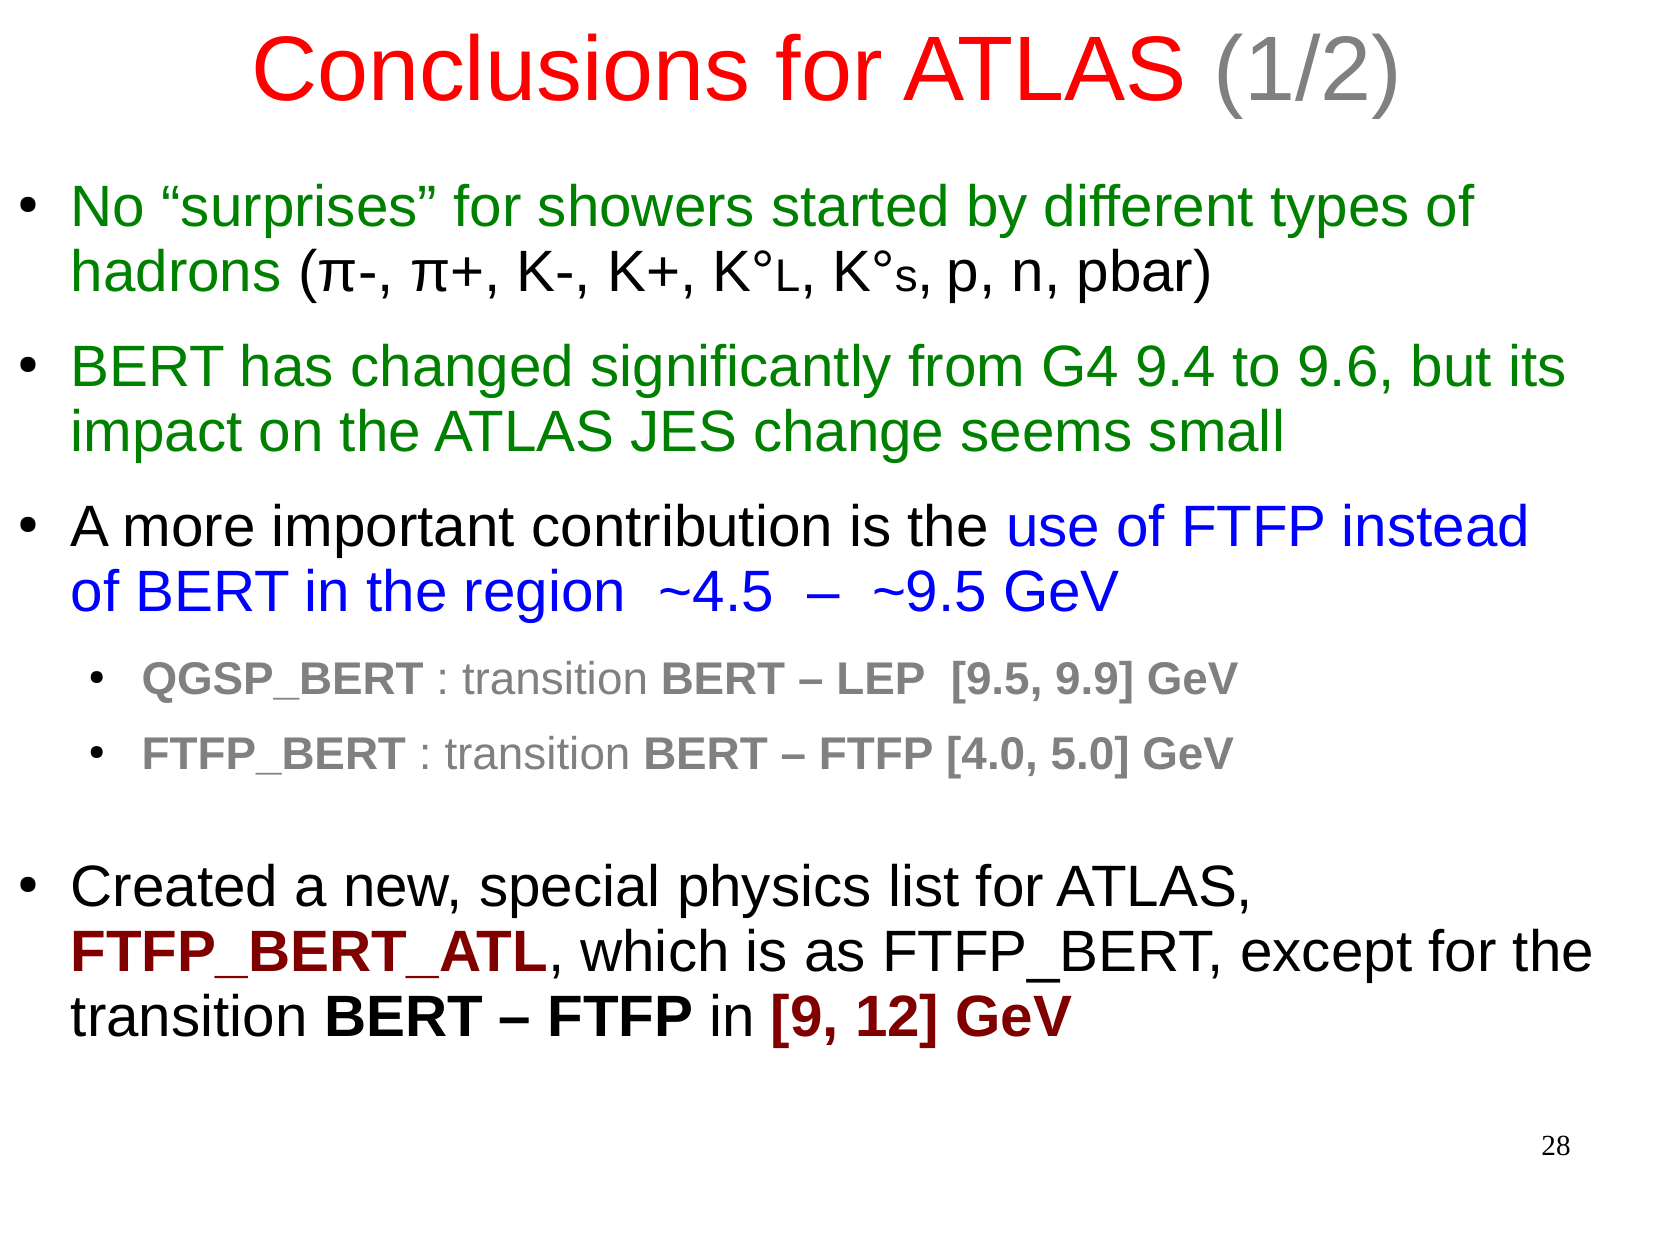

# Conclusions for ATLAS (1/2)
No “surprises” for showers started by different types of hadrons (π-, π+, K-, K+, K°L, K°s, p, n, pbar)
BERT has changed significantly from G4 9.4 to 9.6, but its impact on the ATLAS JES change seems small
A more important contribution is the use of FTFP instead
of BERT in the region ~4.5 – ~9.5 GeV
QGSP_BERT : transition BERT – LEP [9.5, 9.9] GeV
FTFP_BERT : transition BERT – FTFP [4.0, 5.0] GeV
Created a new, special physics list for ATLAS, FTFP_BERT_ATL, which is as FTFP_BERT, except for the transition BERT – FTFP in [9, 12] GeV
28